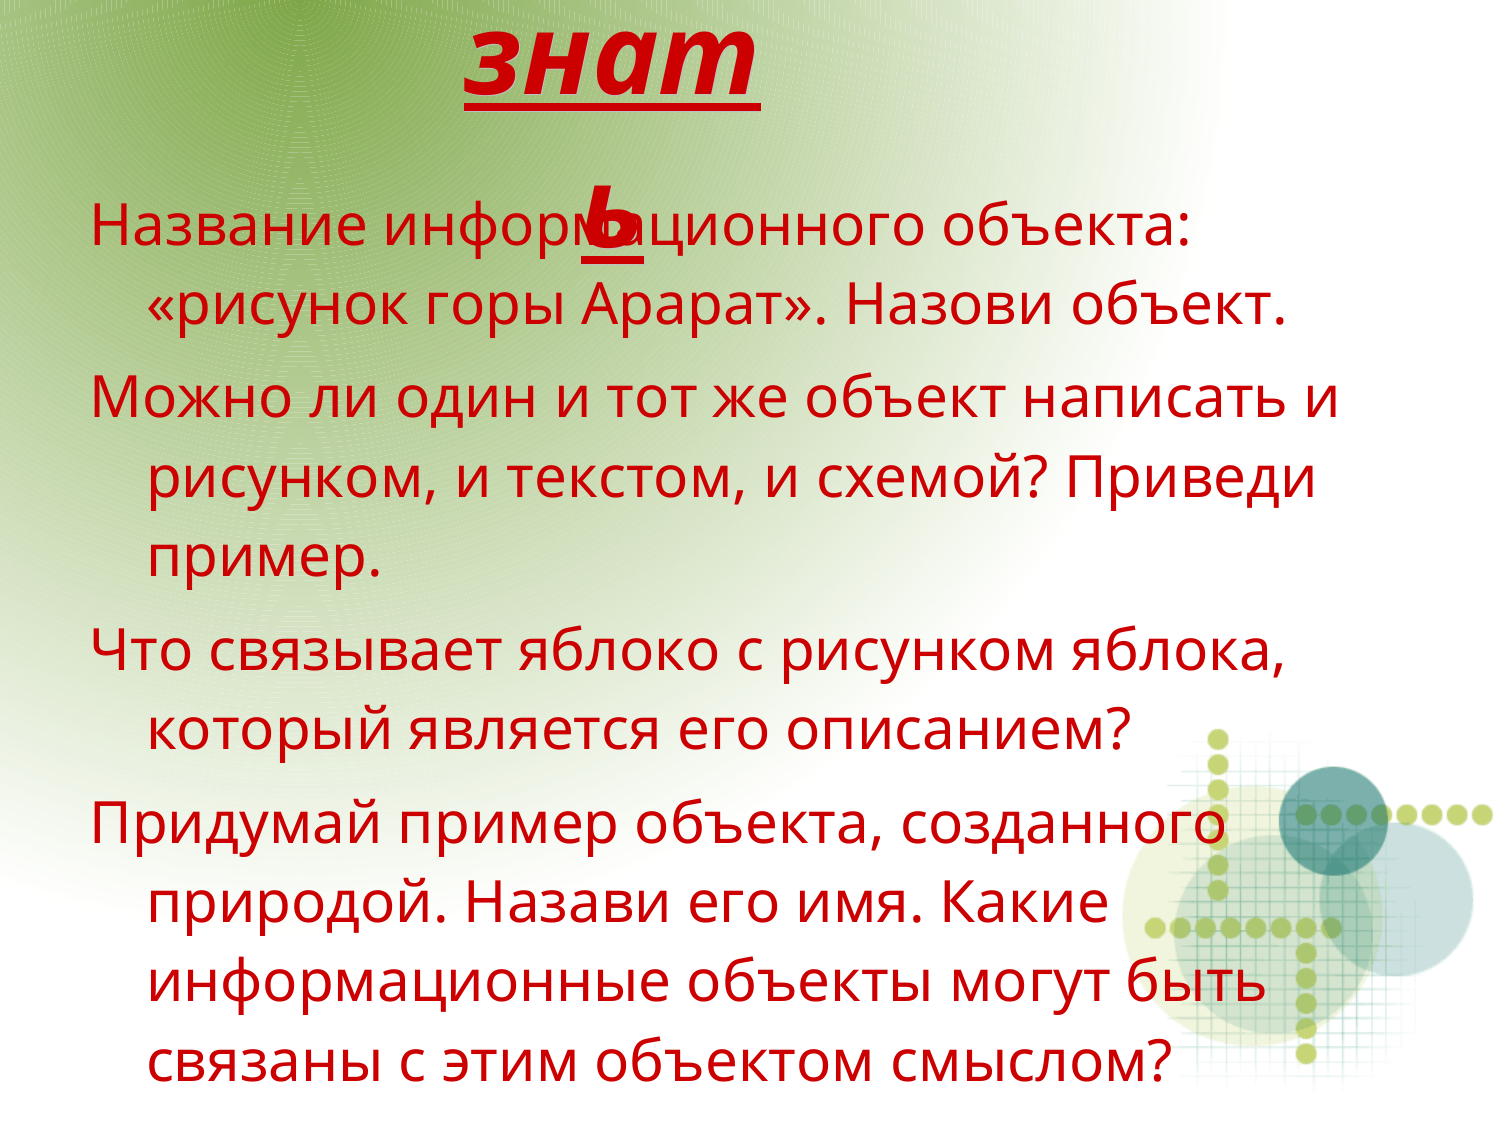

# знать
Название информационного объекта: «рисунок горы Арарат». Назови объект.
Можно ли один и тот же объект написать и рисунком, и текстом, и схемой? Приведи пример.
Что связывает яблоко с рисунком яблока, который является его описанием?
Придумай пример объекта, созданного природой. Назави его имя. Какие информационные объекты могут быть связаны с этим объектом смыслом?